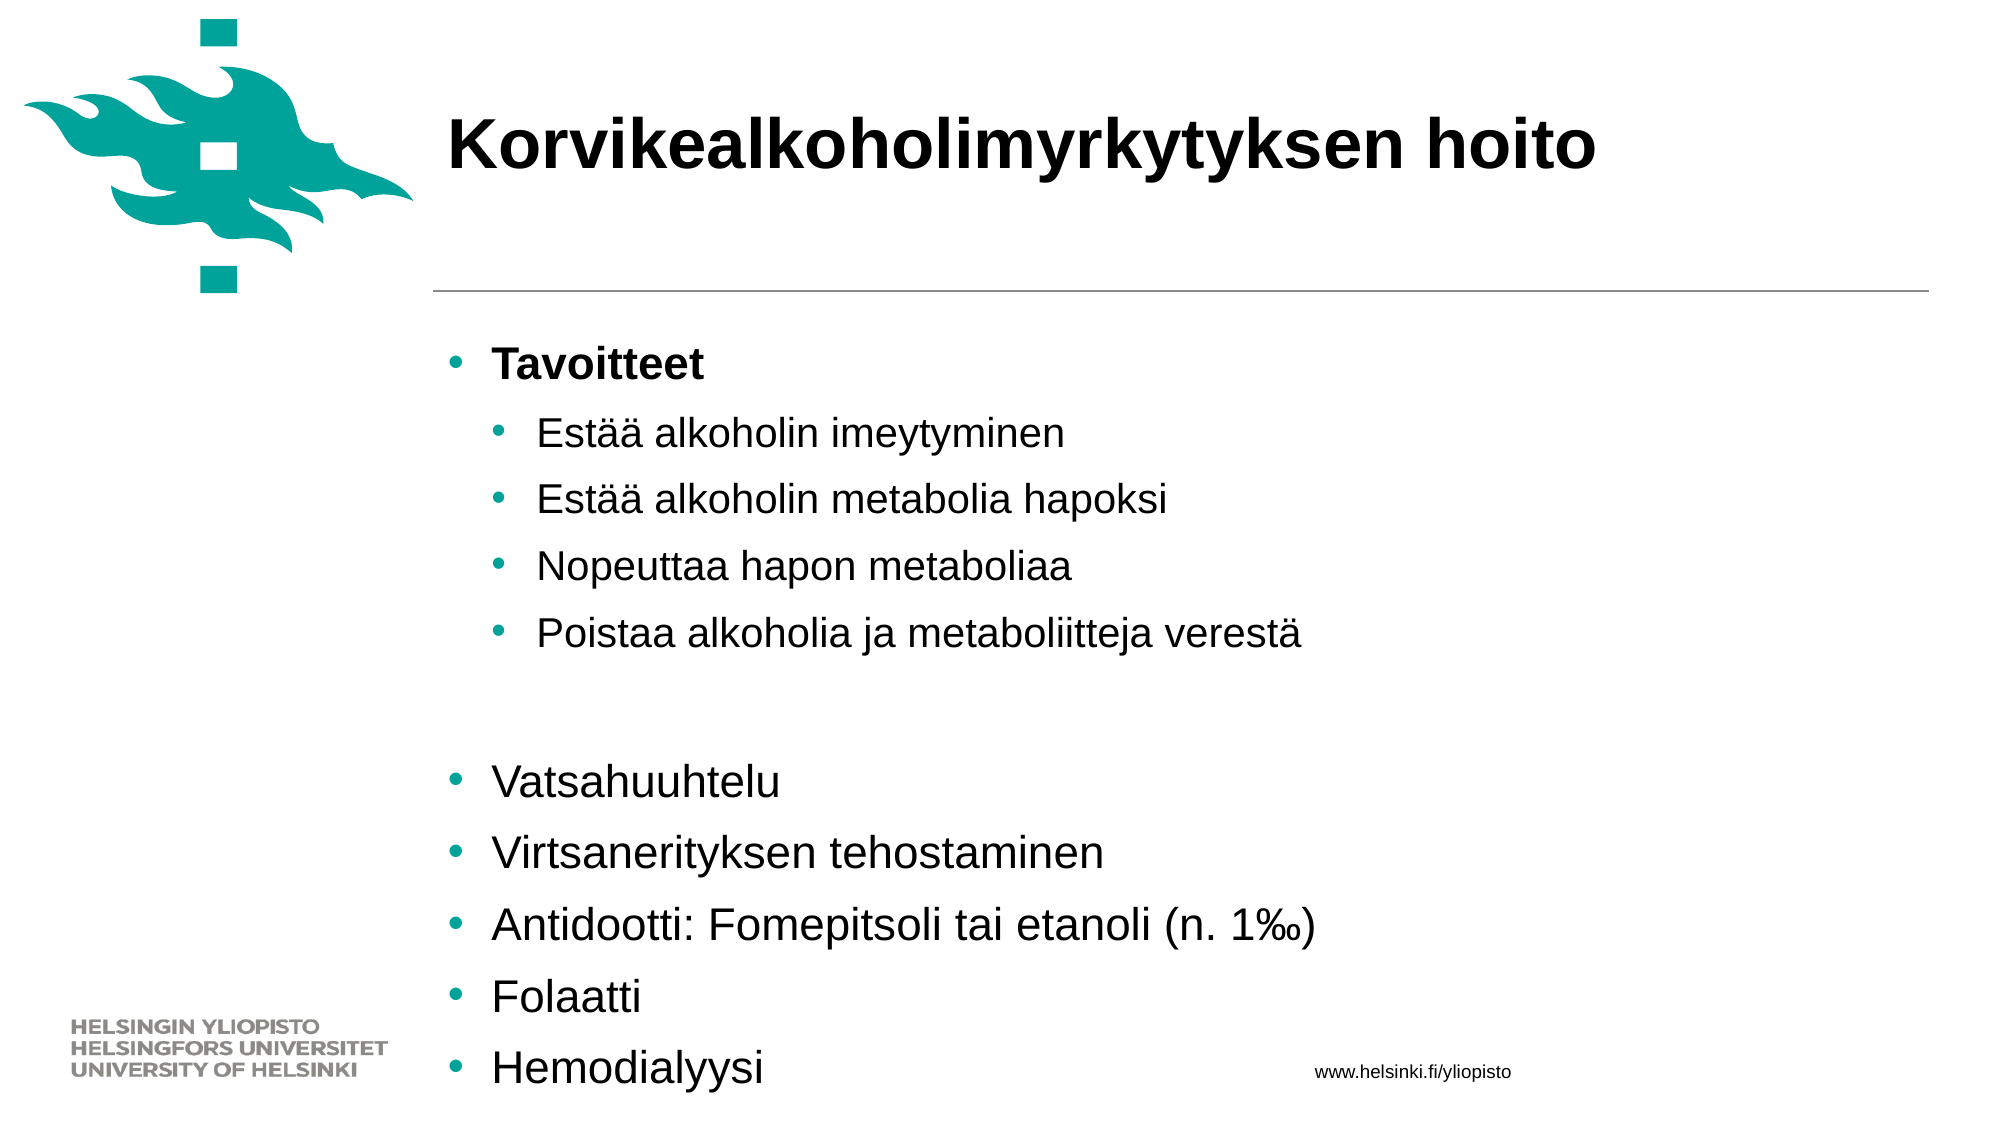

Korvikealkoholimyrkytyksen hoito
# Tavoitteet
Estää alkoholin imeytyminen
Estää alkoholin metabolia hapoksi
Nopeuttaa hapon metaboliaa
Poistaa alkoholia ja metaboliitteja verestä
Vatsahuuhtelu
Virtsanerityksen tehostaminen
Antidootti: Fomepitsoli tai etanoli (n. 1‰)
Folaatti
Hemodialyysi